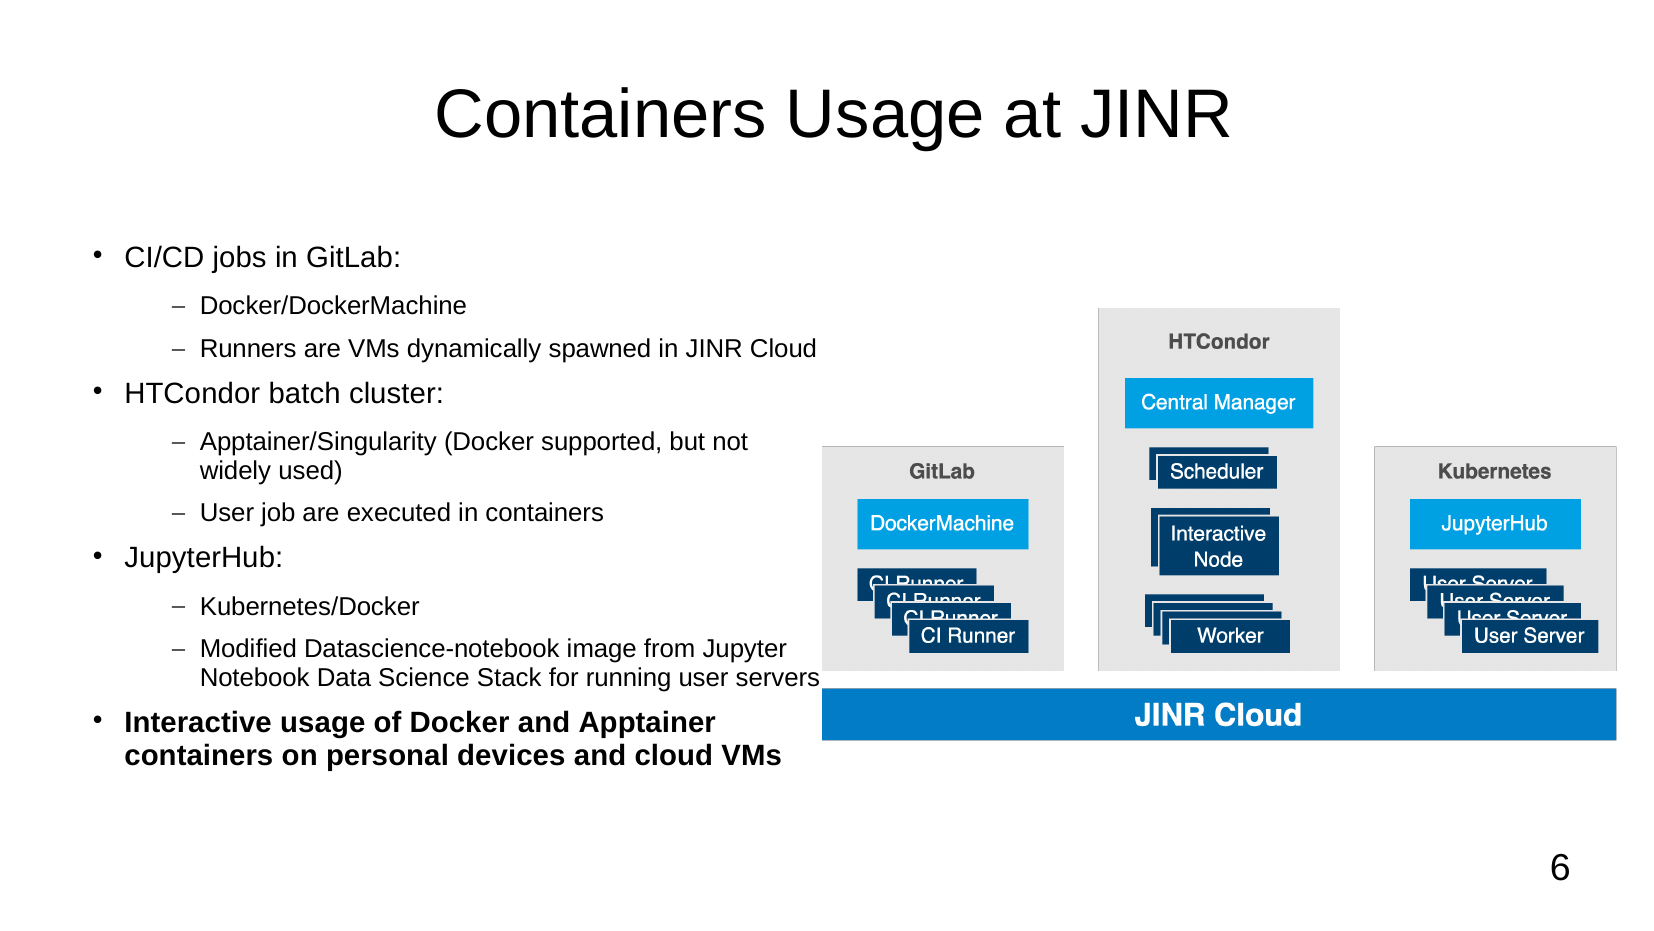

# Containers Usage at JINR
CI/CD jobs in GitLab:
Docker/DockerMachine
Runners are VMs dynamically spawned in JINR Cloud
HTCondor batch cluster:
Apptainer/Singularity (Docker supported, but not widely used)
User job are executed in containers
JupyterHub:
Kubernetes/Docker
Modified Datascience-notebook image from Jupyter Notebook Data Science Stack for running user servers
Interactive usage of Docker and Apptainer containers on personal devices and cloud VMs
6